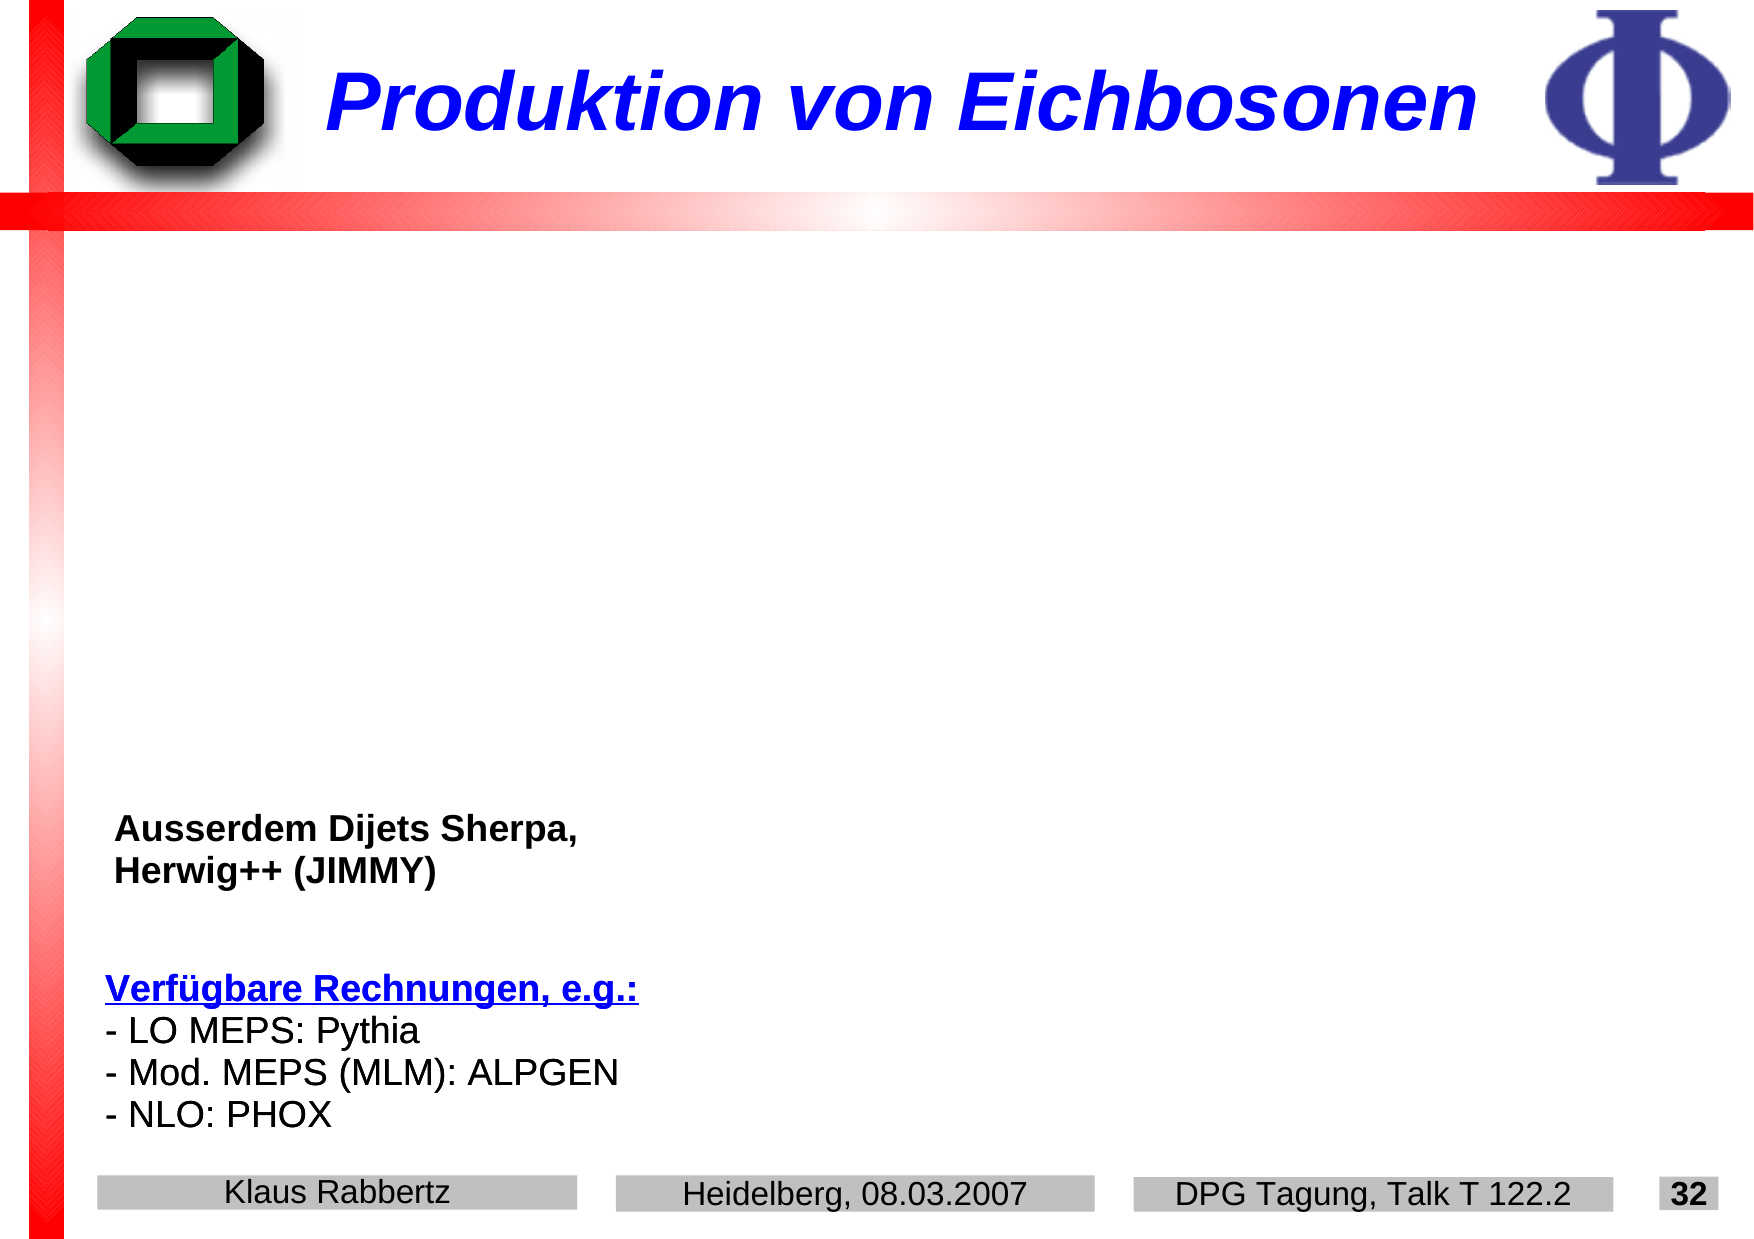

# Produktion von Eichbosonen
Ausserdem Dijets Sherpa,
Herwig++ (JIMMY)
Verfügbare Rechnungen, e.g.:
- LO MEPS: Pythia
- Mod. MEPS (MLM): ALPGEN
- NLO: PHOX
Verfügbare Rechnungen, e.g.:
- LO MEPS: Pythia
- Mod. MEPS (MLM): ALPGEN
- NLO: PHOX